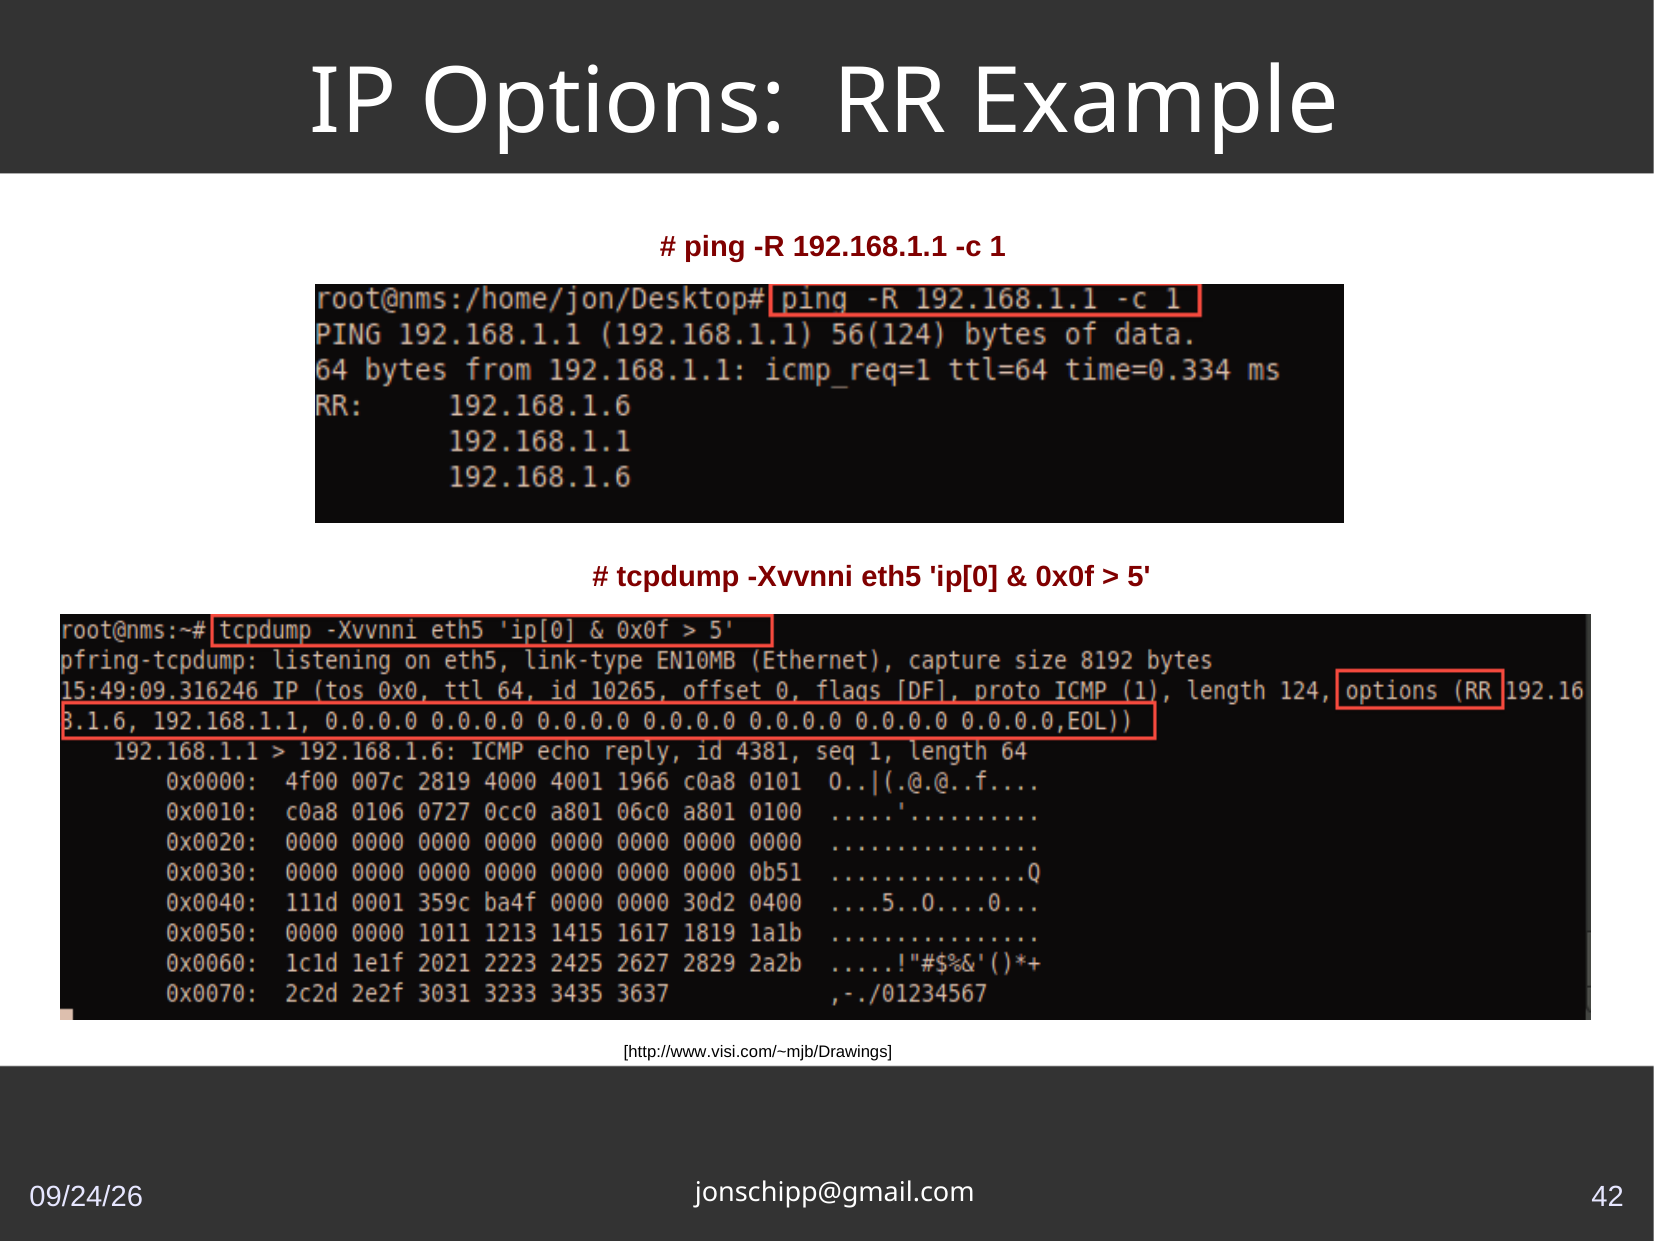

IP Options: RR Example
# ping -R 192.168.1.1 -c 1
# tcpdump -Xvvnni eth5 'ip[0] & 0x0f > 5'
[http://www.visi.com/~mjb/Drawings]
jonschipp@gmail.com